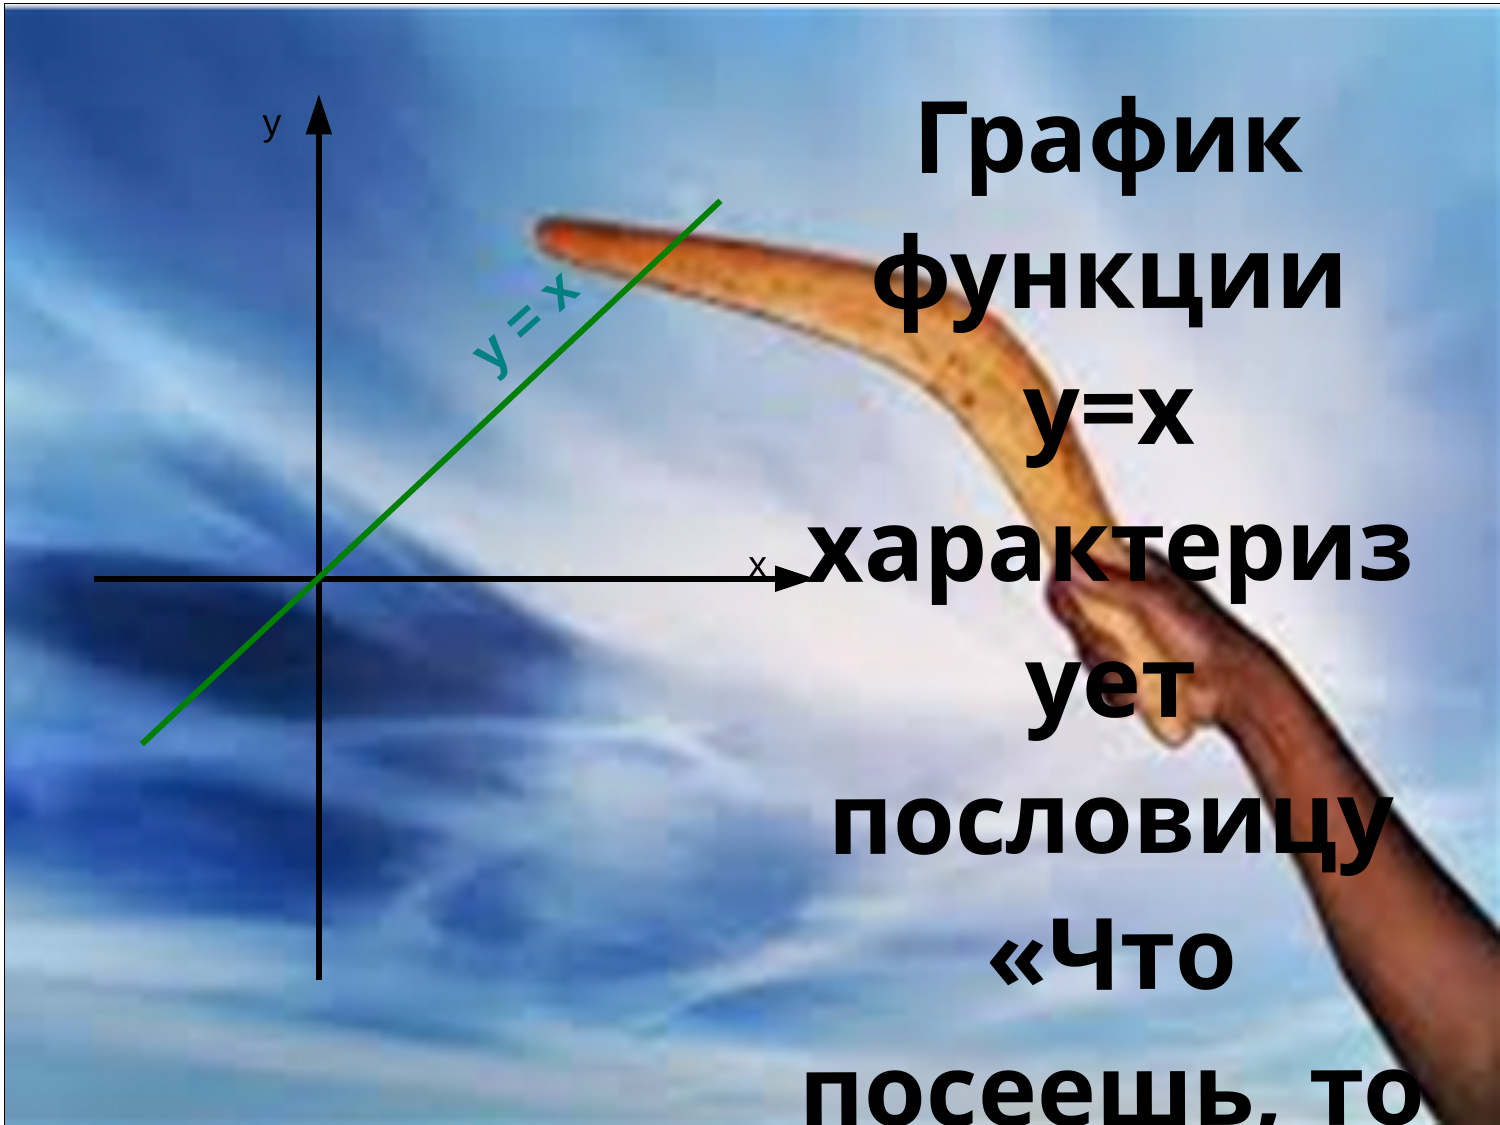

х
#
График функции у=х характеризует пословицу «Что посеешь, то и пожнёшь»
у
у = х